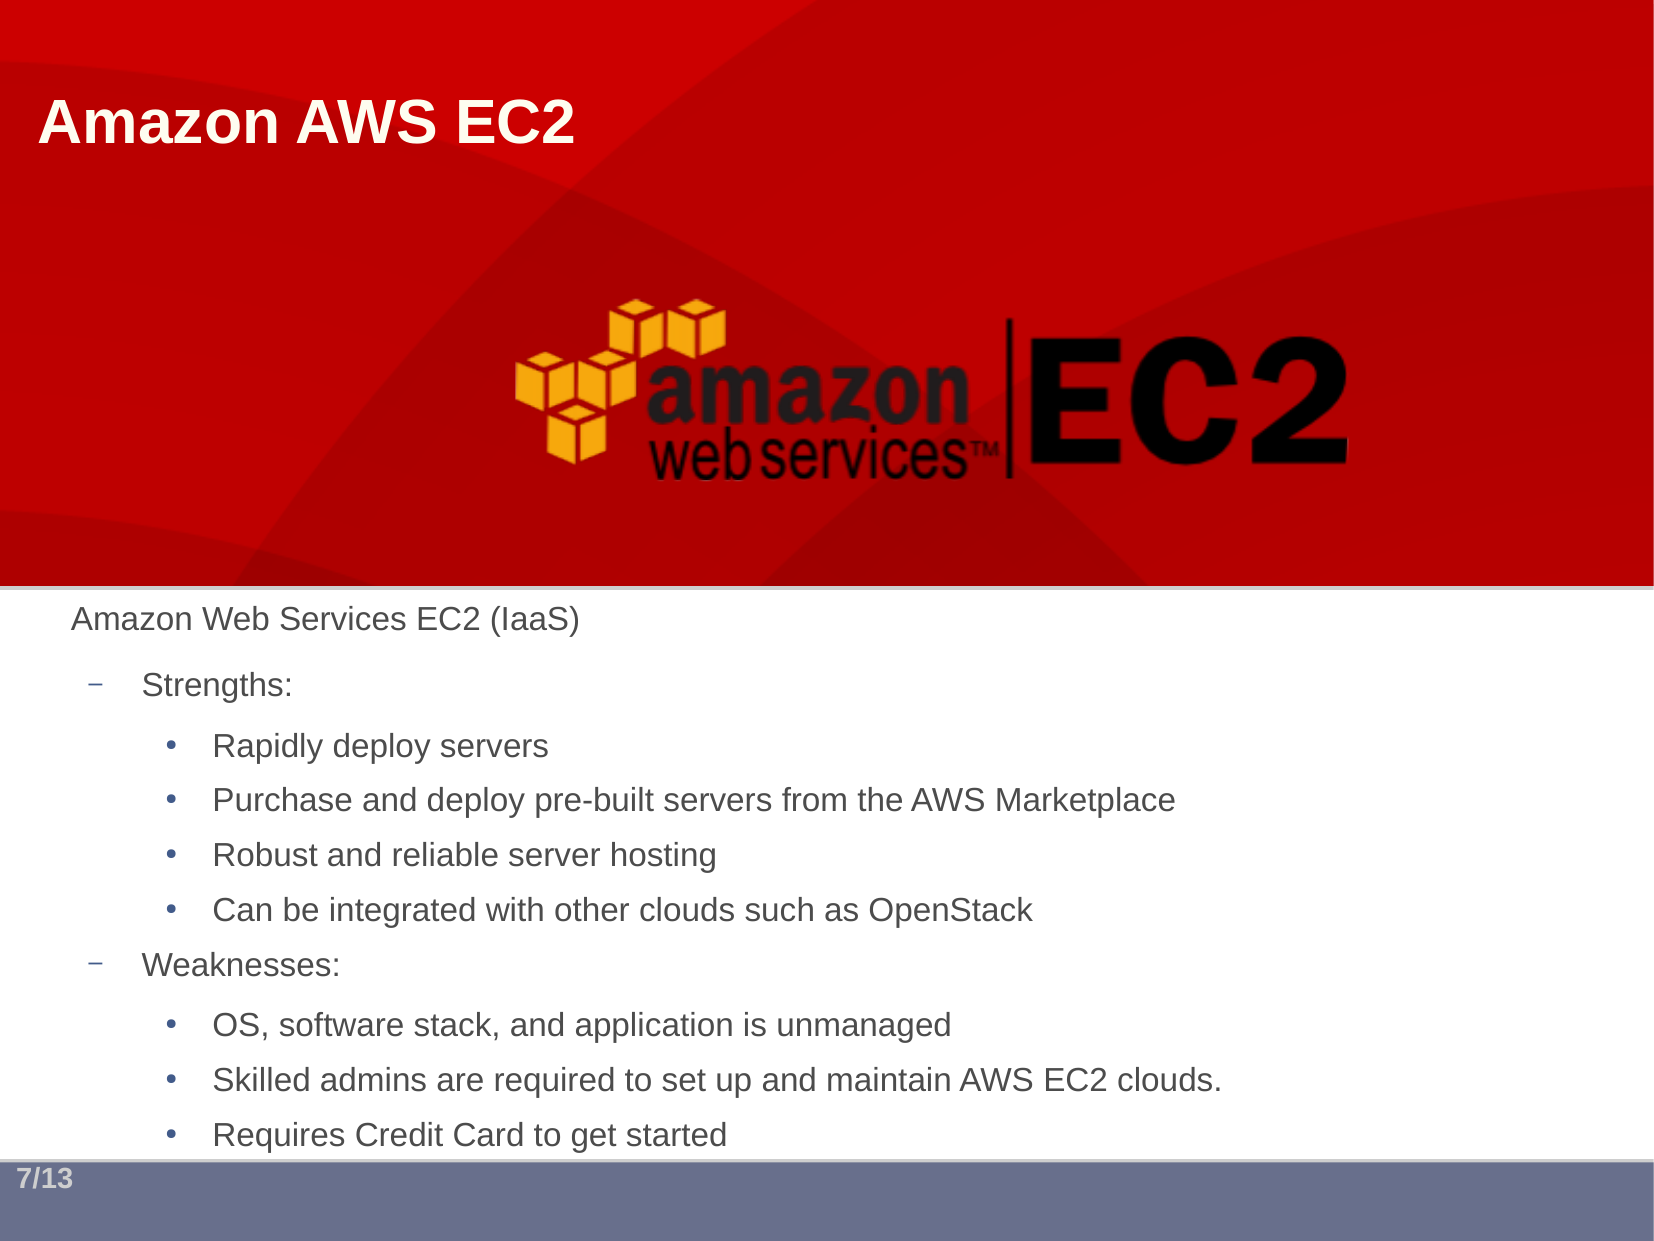

# Amazon AWS EC2
Amazon Web Services EC2 (IaaS)
Strengths:
Rapidly deploy servers
Purchase and deploy pre-built servers from the AWS Marketplace
Robust and reliable server hosting
Can be integrated with other clouds such as OpenStack
Weaknesses:
OS, software stack, and application is unmanaged
Skilled admins are required to set up and maintain AWS EC2 clouds.
Requires Credit Card to get started
7